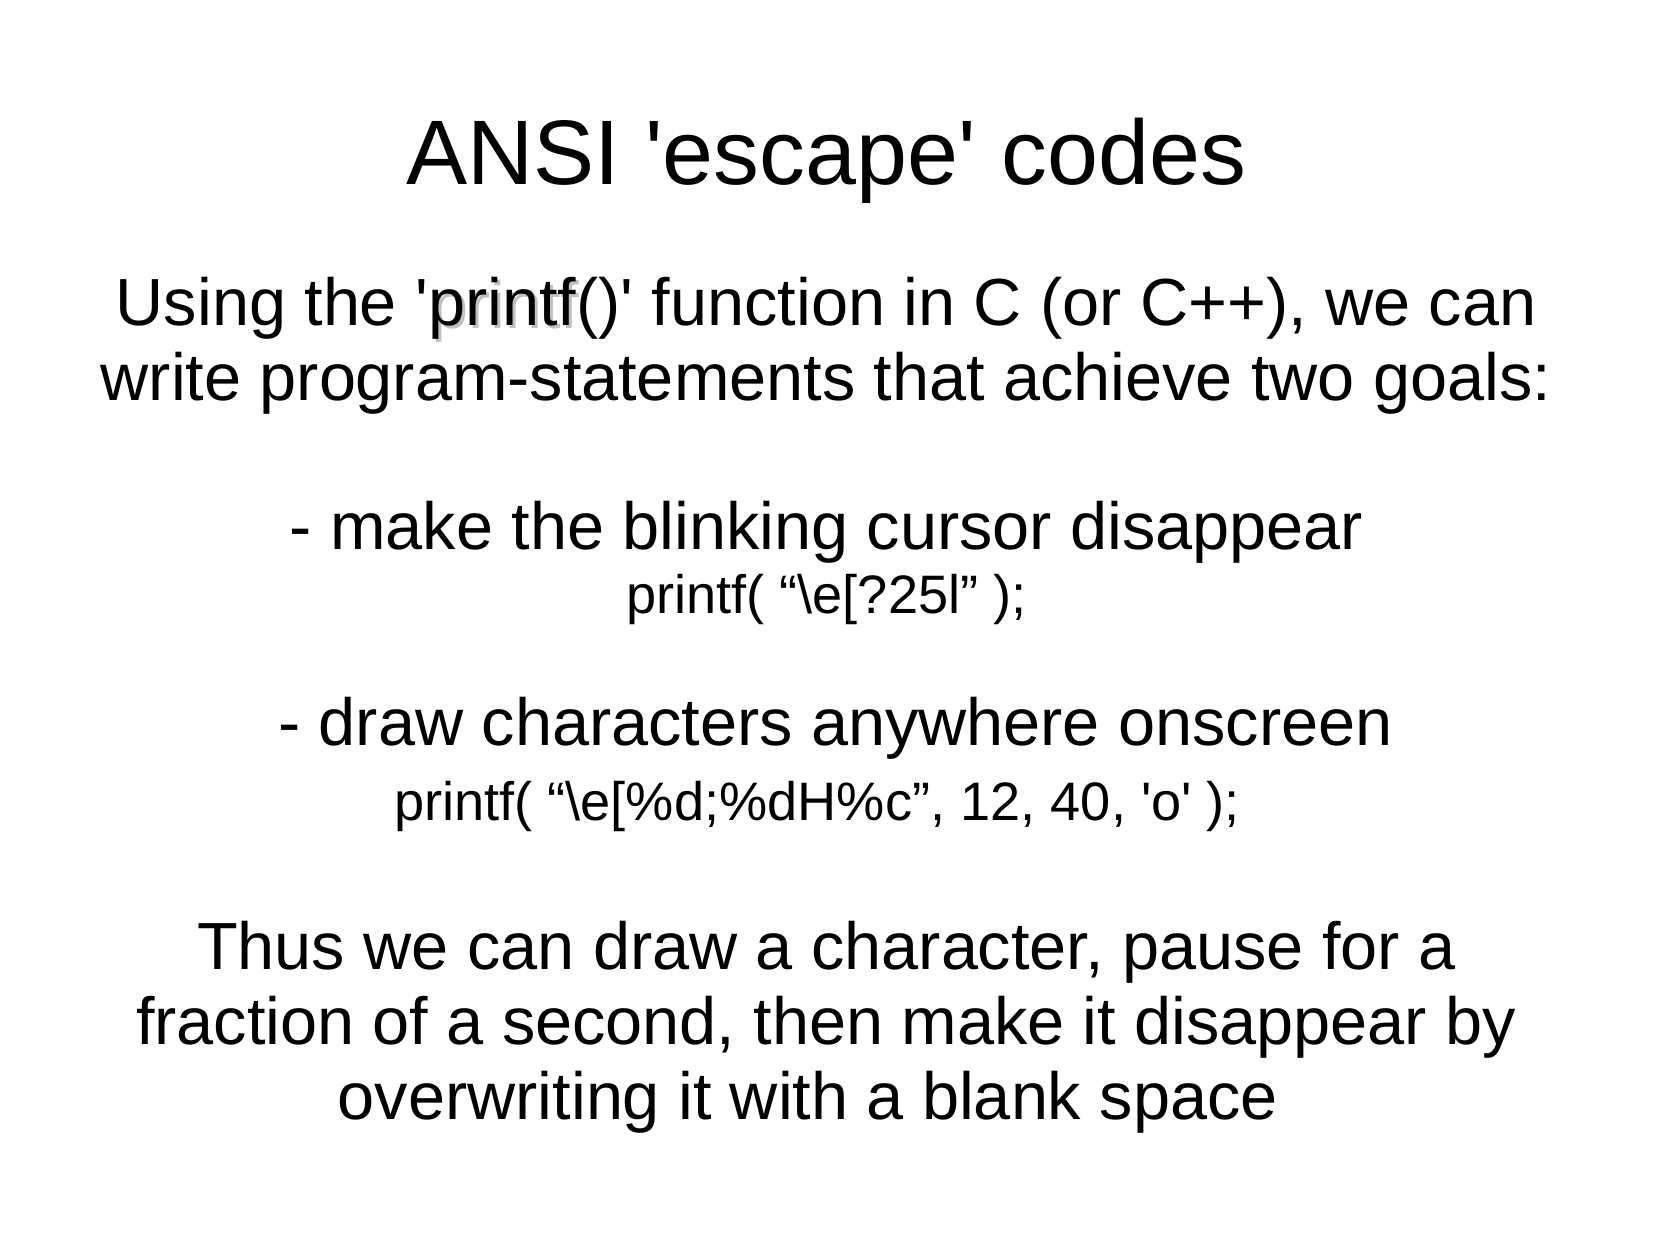

# ANSI 'escape' codes
Using the 'printf()' function in C (or C++), we can write program-statements that achieve two goals:
- make the blinking cursor disappear
printf( “\e[?25l” );
 - draw characters anywhere onscreen
printf( “\e[%d;%dH%c”, 12, 40, 'o' );
Thus we can draw a character, pause for a fraction of a second, then make it disappear by overwriting it with a blank space